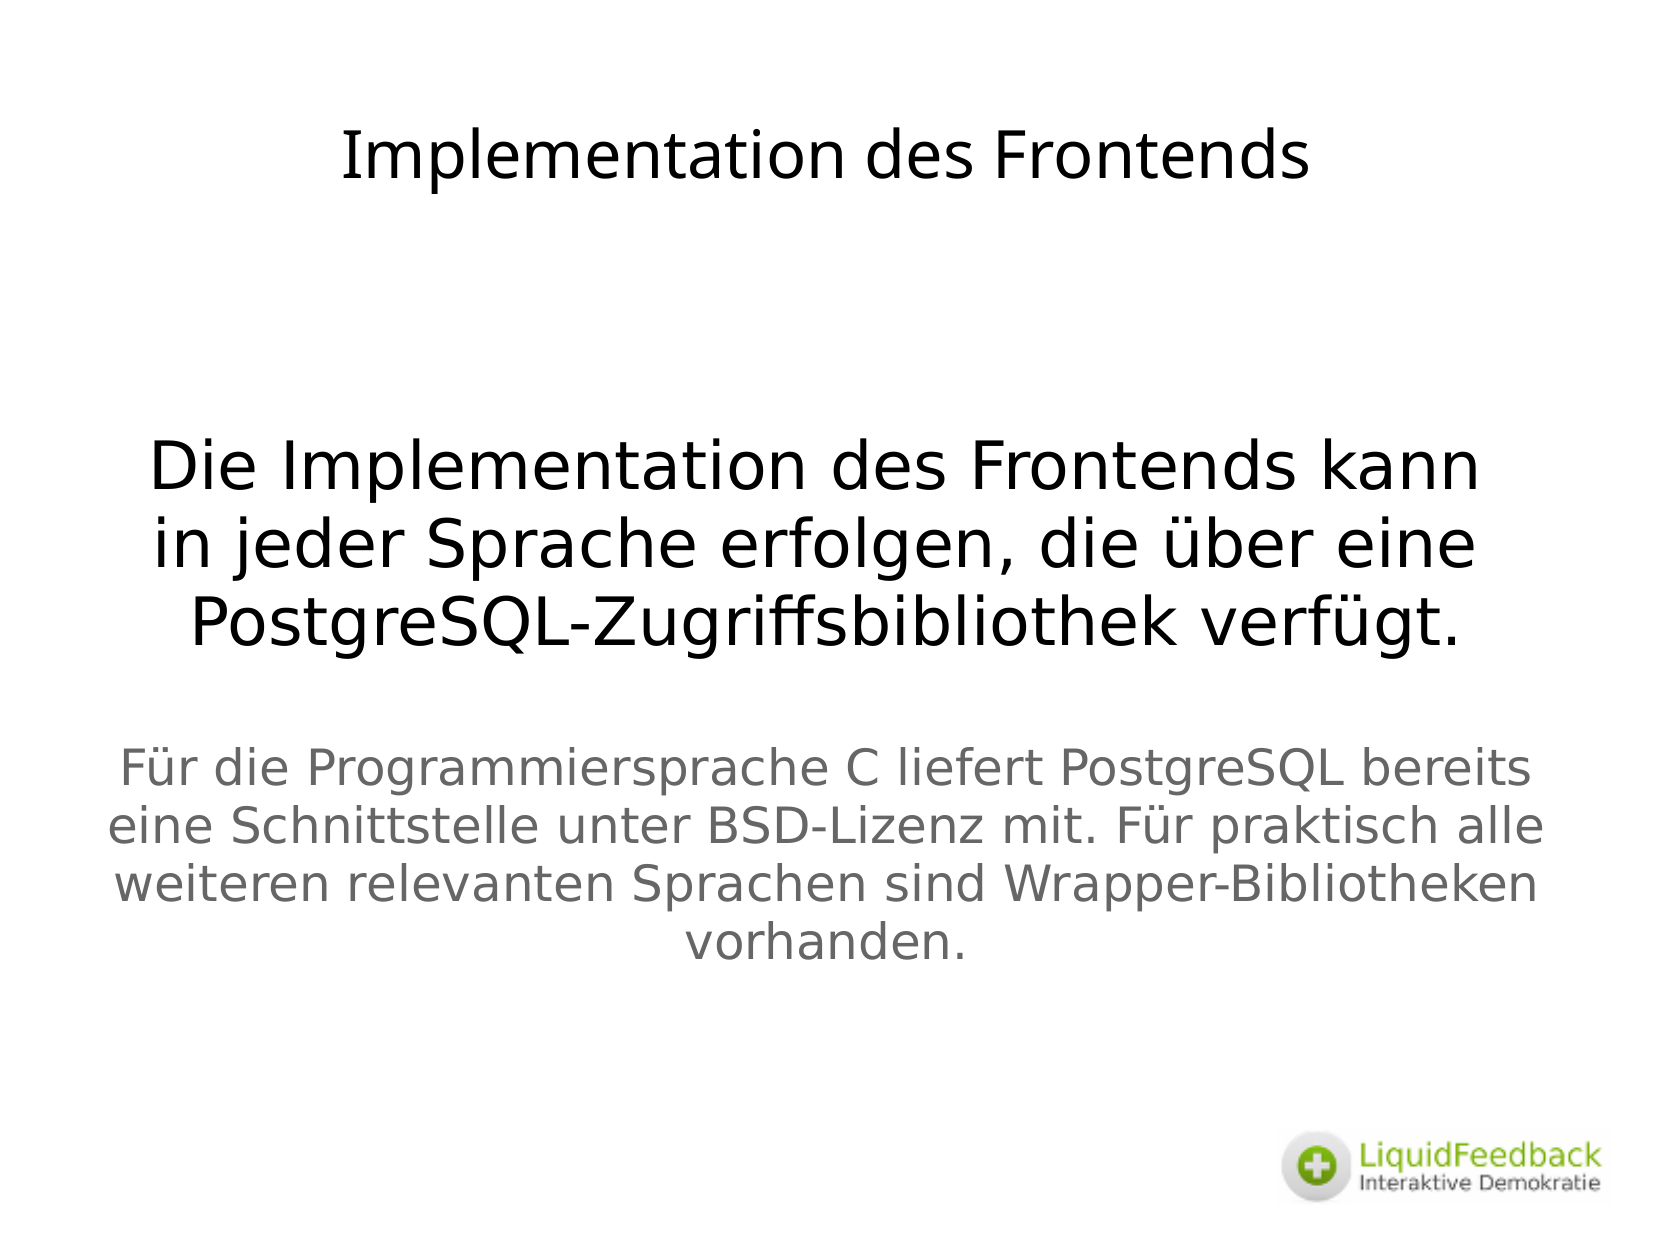

# Implementation des Frontends
Die Implementation des Frontends kann
in jeder Sprache erfolgen, die über eine
PostgreSQL-Zugriffsbibliothek verfügt.
Für die Programmiersprache C liefert PostgreSQL bereits eine Schnittstelle unter BSD-Lizenz mit. Für praktisch alle weiteren relevanten Sprachen sind Wrapper-Bibliotheken vorhanden.